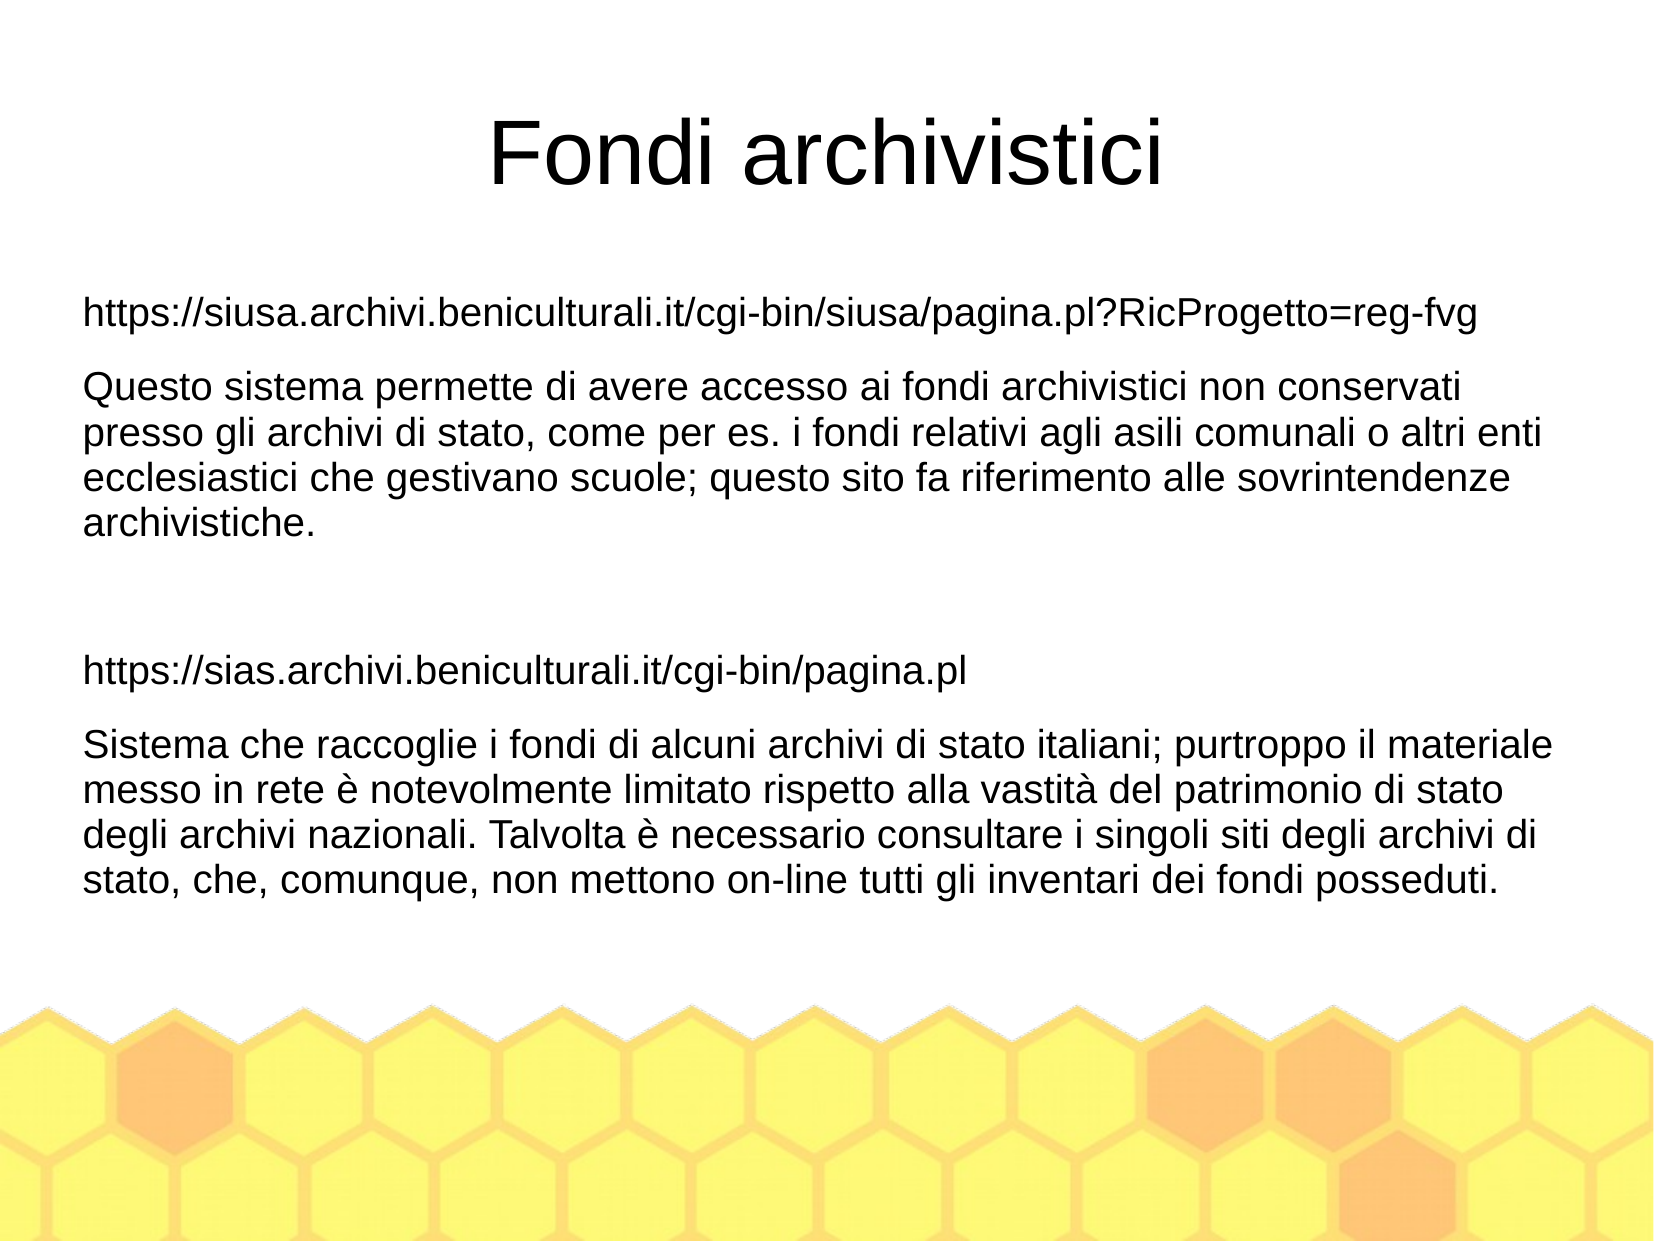

# Fondi archivistici
https://siusa.archivi.beniculturali.it/cgi-bin/siusa/pagina.pl?RicProgetto=reg-fvg
Questo sistema permette di avere accesso ai fondi archivistici non conservati presso gli archivi di stato, come per es. i fondi relativi agli asili comunali o altri enti ecclesiastici che gestivano scuole; questo sito fa riferimento alle sovrintendenze archivistiche.
https://sias.archivi.beniculturali.it/cgi-bin/pagina.pl
Sistema che raccoglie i fondi di alcuni archivi di stato italiani; purtroppo il materiale messo in rete è notevolmente limitato rispetto alla vastità del patrimonio di stato degli archivi nazionali. Talvolta è necessario consultare i singoli siti degli archivi di stato, che, comunque, non mettono on-line tutti gli inventari dei fondi posseduti.